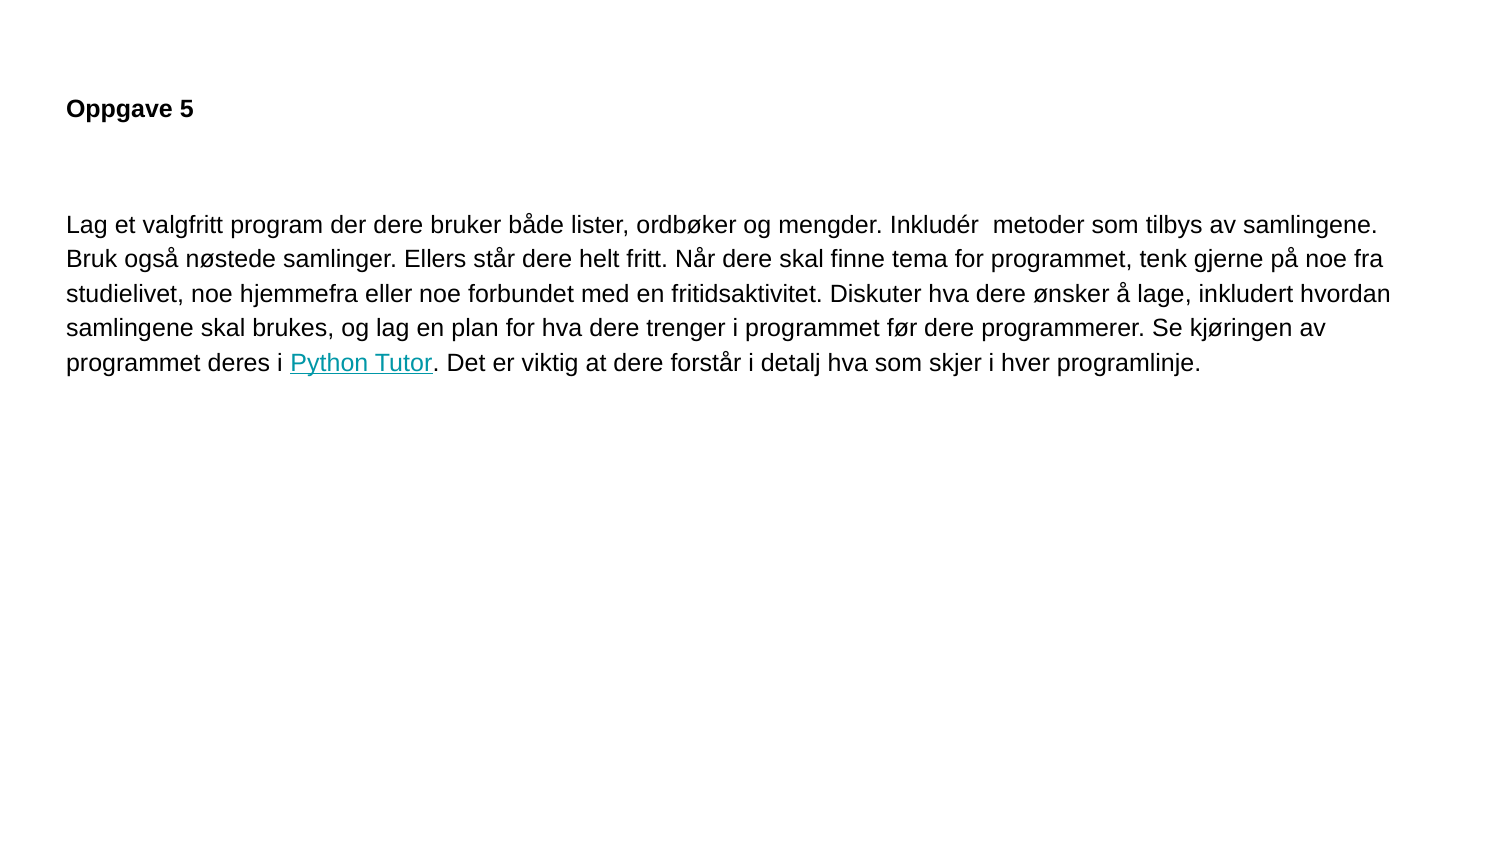

# Oppgave 5
Lag et valgfritt program der dere bruker både lister, ordbøker og mengder. Inkludér metoder som tilbys av samlingene. Bruk også nøstede samlinger. Ellers står dere helt fritt. Når dere skal finne tema for programmet, tenk gjerne på noe fra studielivet, noe hjemmefra eller noe forbundet med en fritidsaktivitet. Diskuter hva dere ønsker å lage, inkludert hvordan samlingene skal brukes, og lag en plan for hva dere trenger i programmet før dere programmerer. Se kjøringen av programmet deres i Python Tutor. Det er viktig at dere forstår i detalj hva som skjer i hver programlinje.